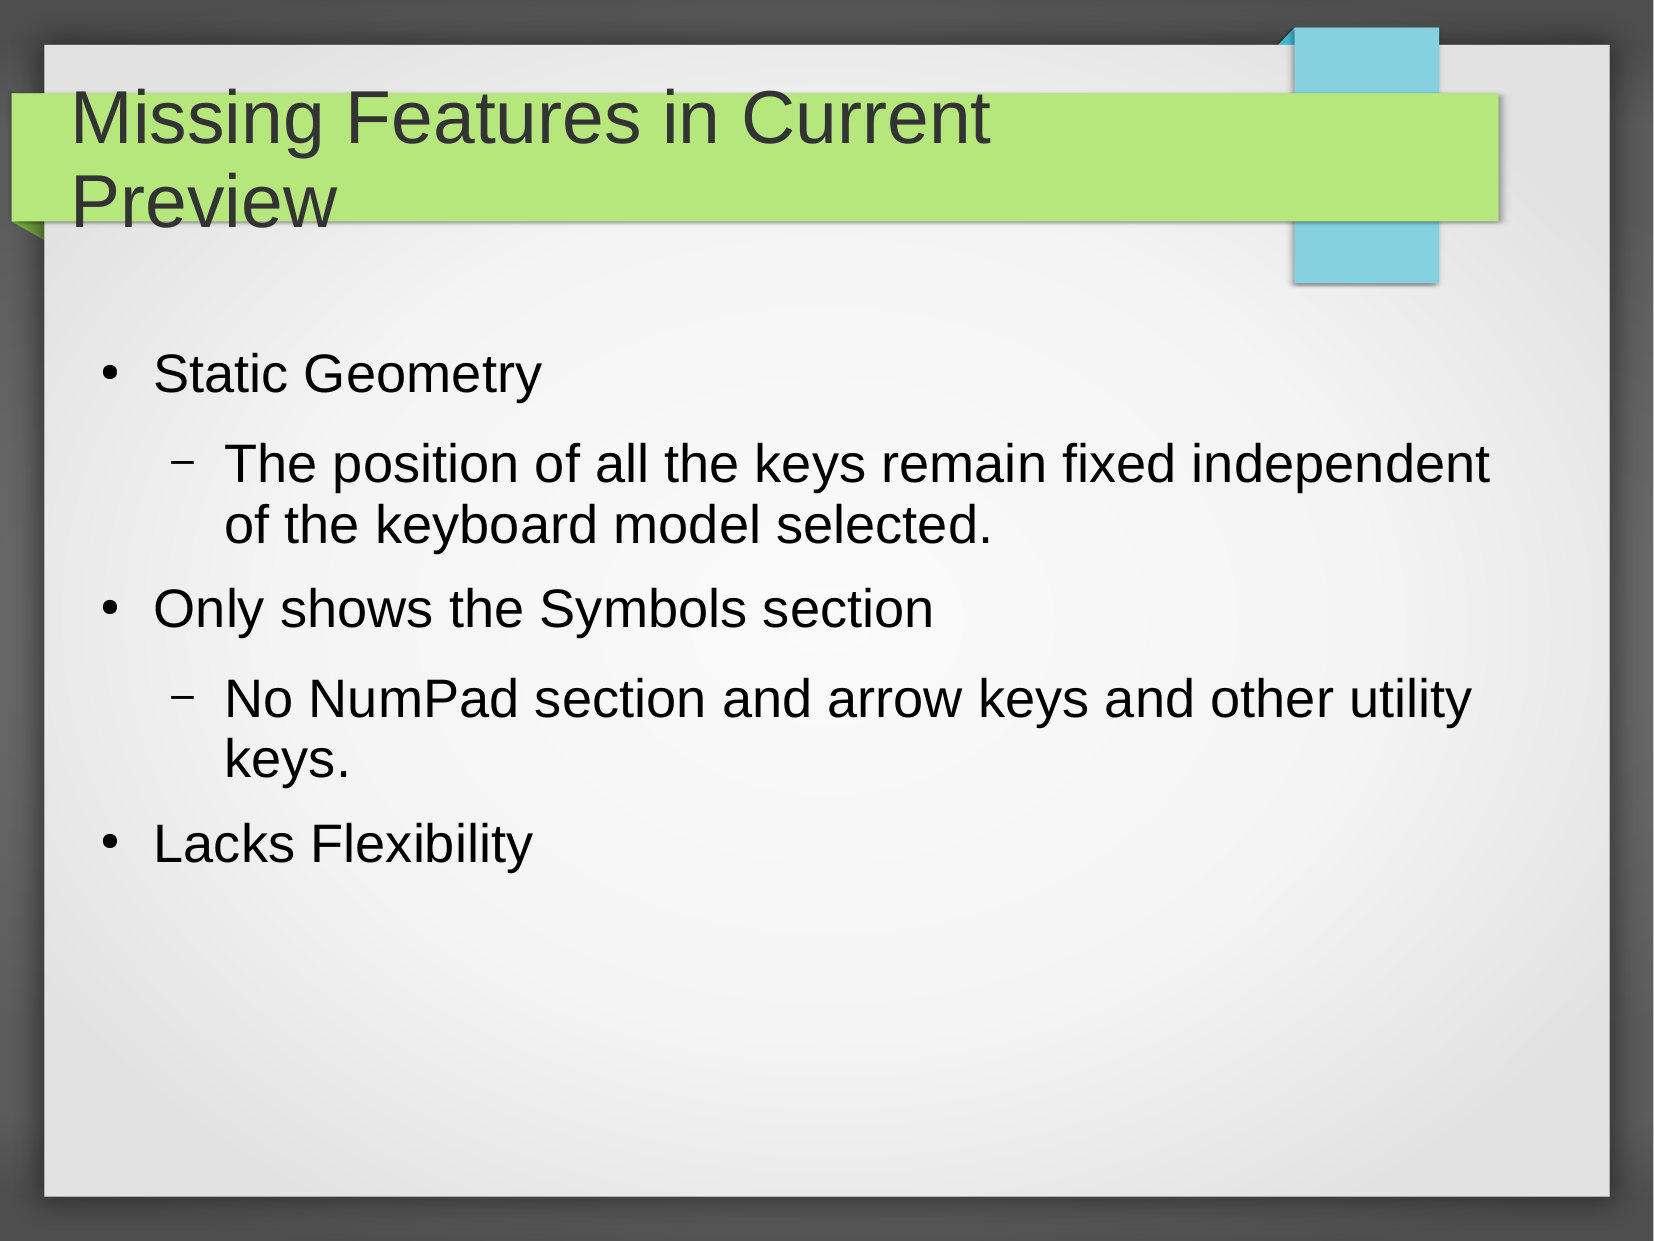

# Missing Features in Current Preview
Static Geometry
The position of all the keys remain fixed independent of the keyboard model selected.
Only shows the Symbols section
No NumPad section and arrow keys and other utility keys.
Lacks Flexibility